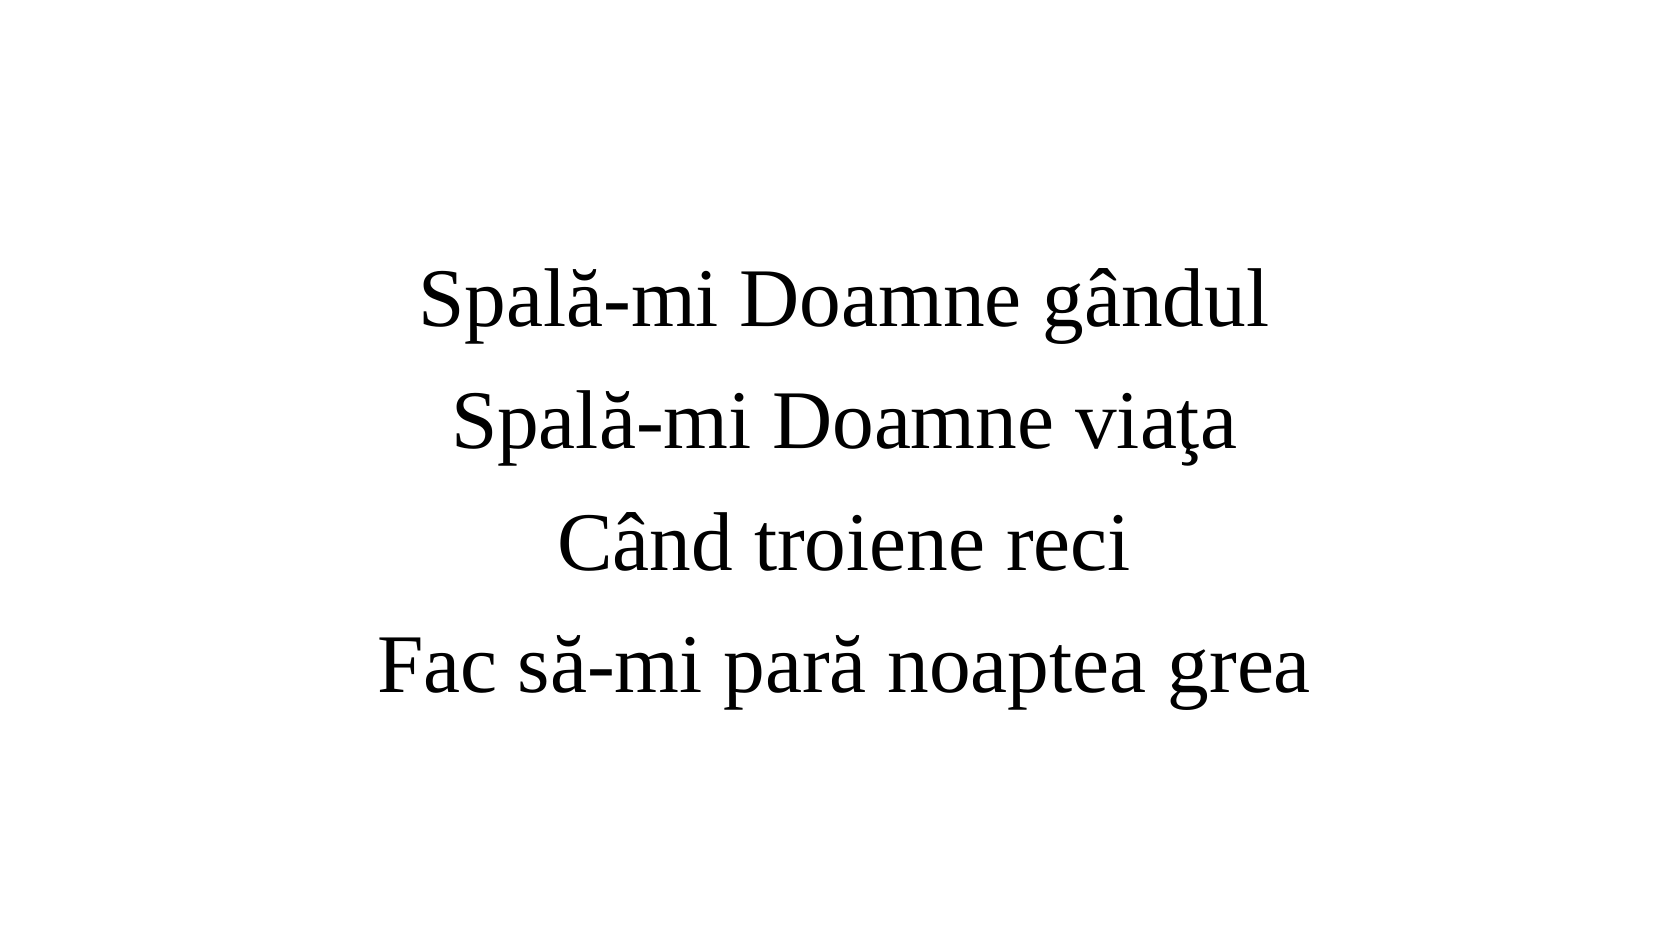

# Spală-mi Doamne gândul
Spală-mi Doamne viaţa
Când troiene reci
Fac să-mi pară noaptea grea